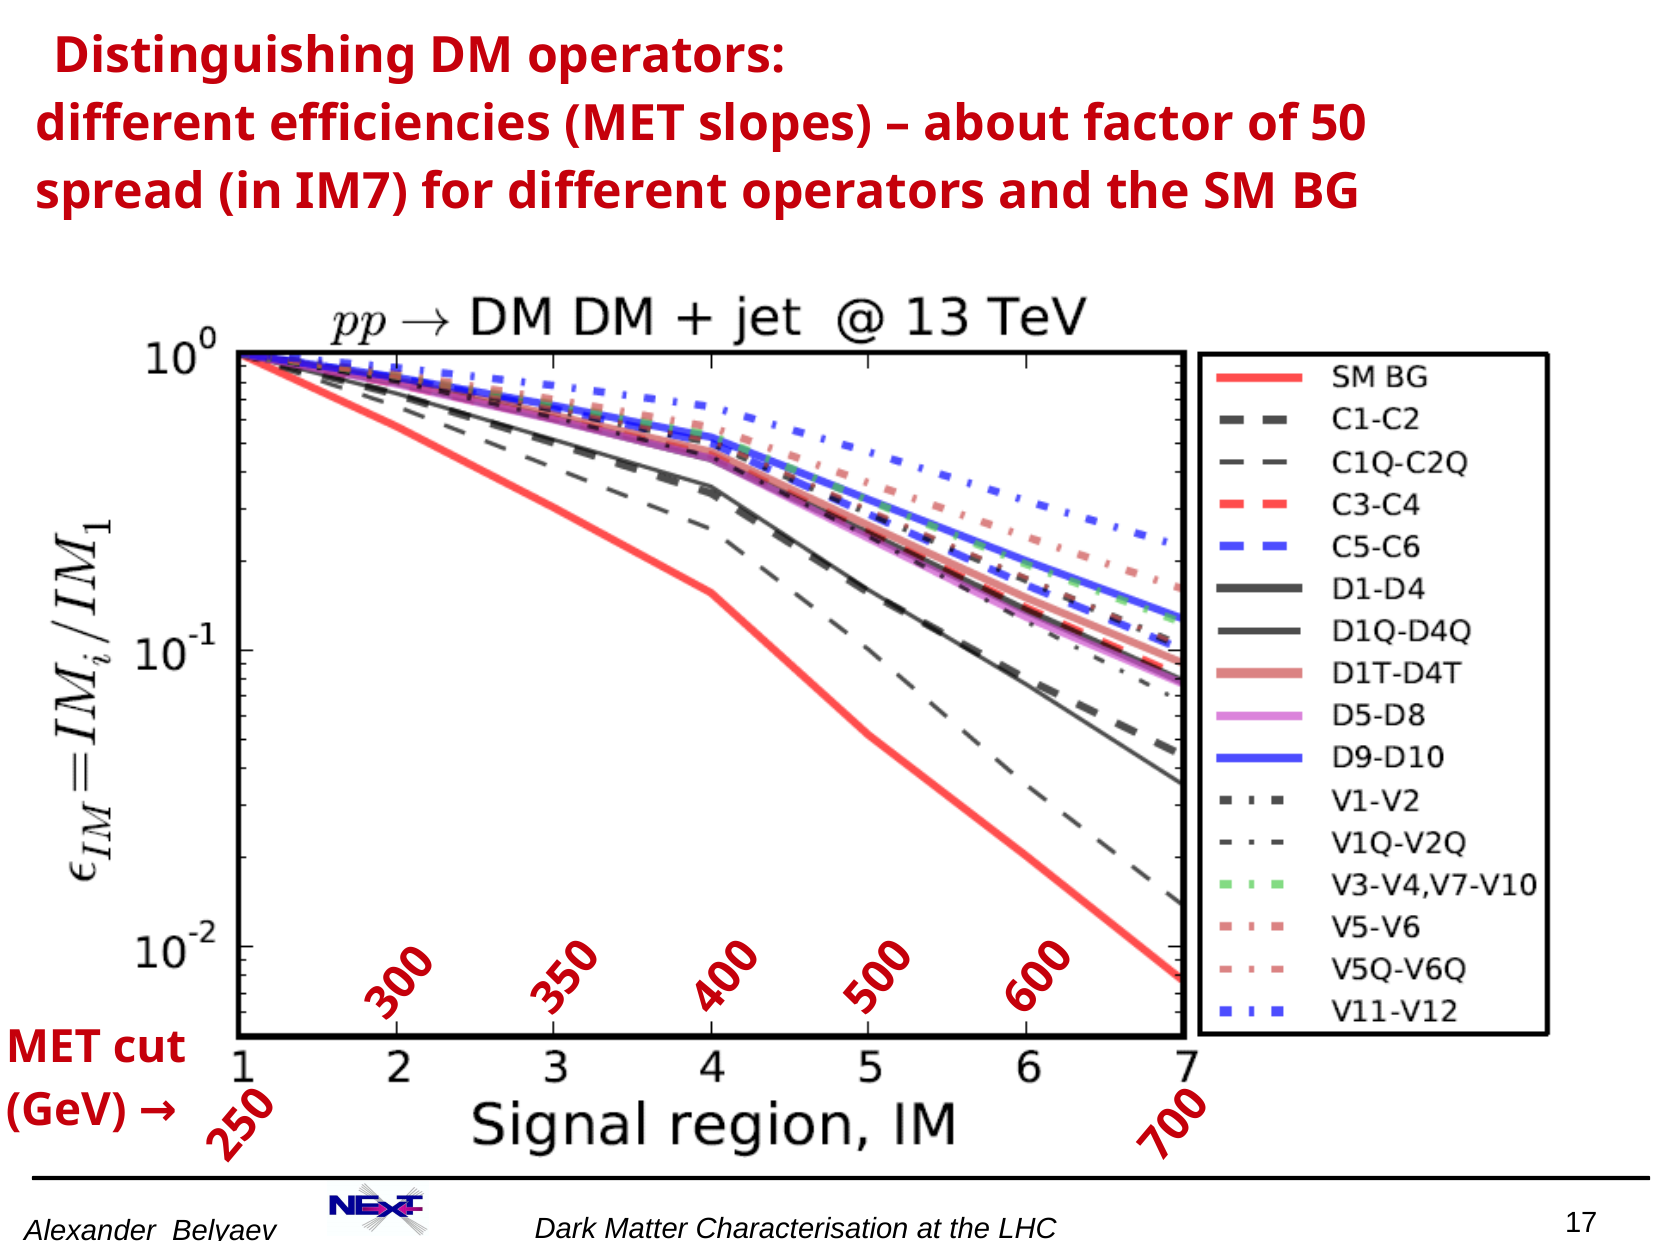

# Distinguishing DM operators: different efficiencies (MET slopes) – about factor of 50 spread (in IM7) for different operators and the SM BG
350
400
500
600
300
MET cut
(GeV) →
250
700